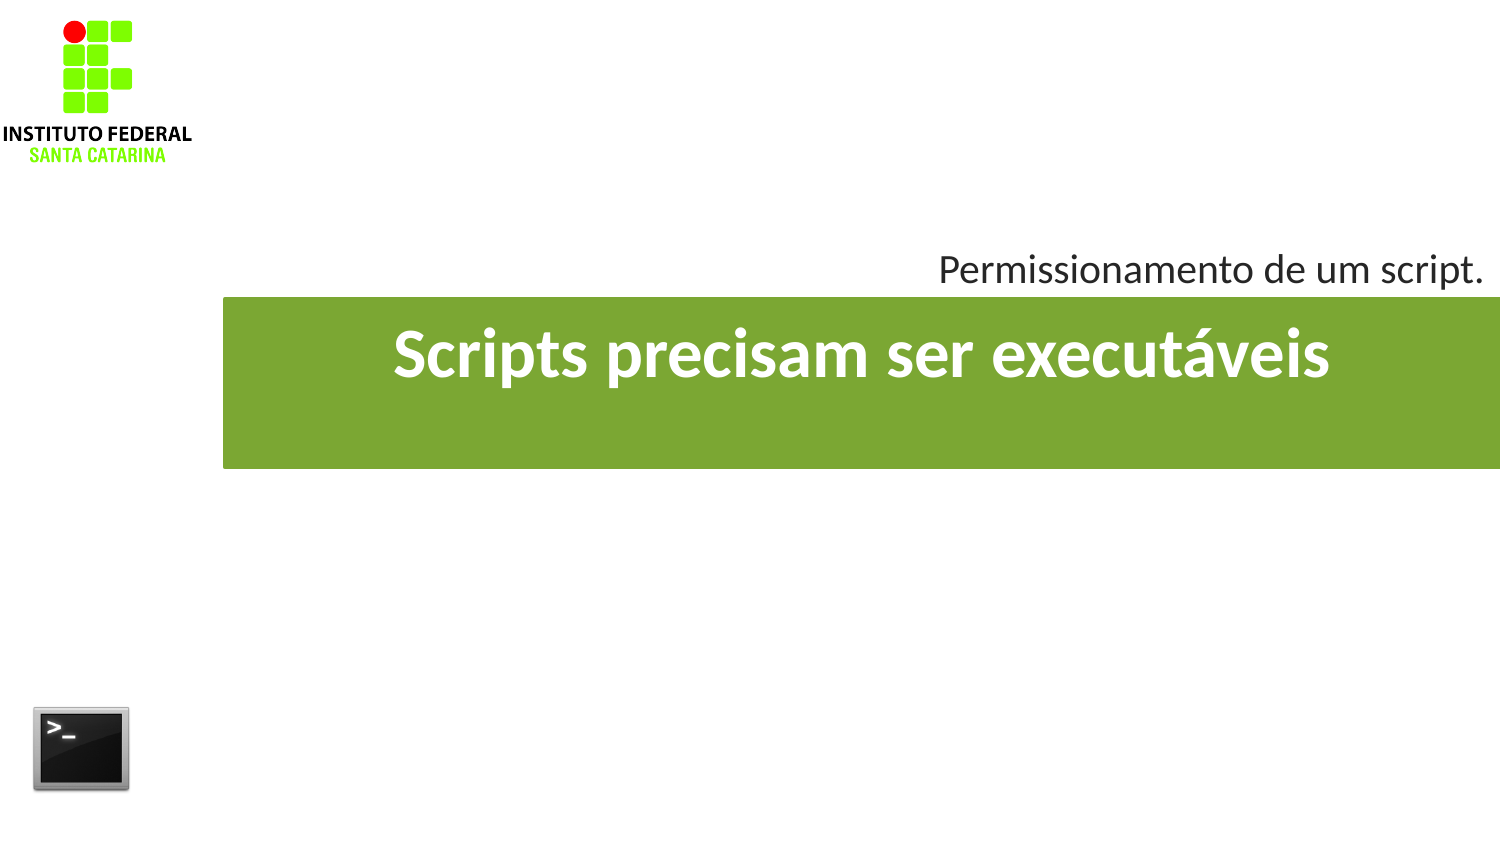

Permissionamento de um script.
# Scripts precisam ser executáveis